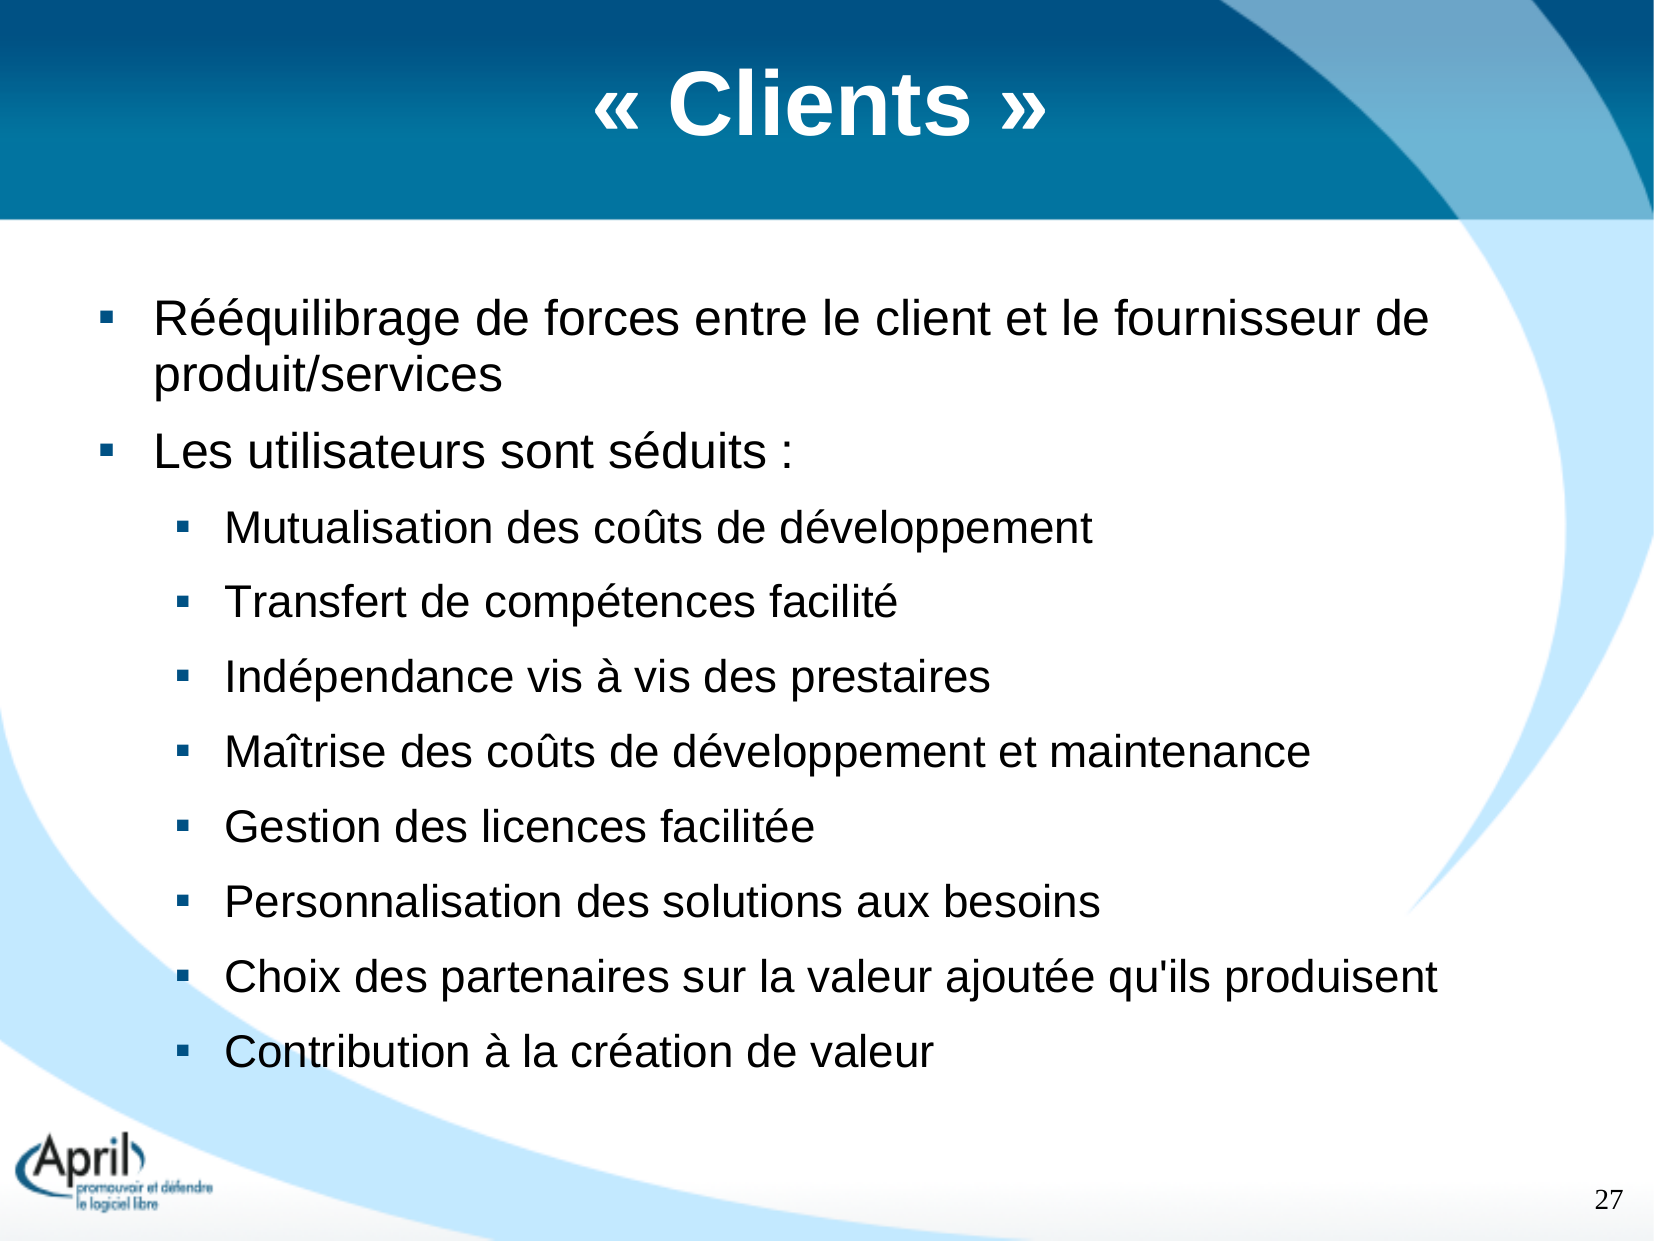

# « Clients »
Rééquilibrage de forces entre le client et le fournisseur de produit/services
Les utilisateurs sont séduits :
Mutualisation des coûts de développement
Transfert de compétences facilité
Indépendance vis à vis des prestaires
Maîtrise des coûts de développement et maintenance
Gestion des licences facilitée
Personnalisation des solutions aux besoins
Choix des partenaires sur la valeur ajoutée qu'ils produisent
Contribution à la création de valeur
27